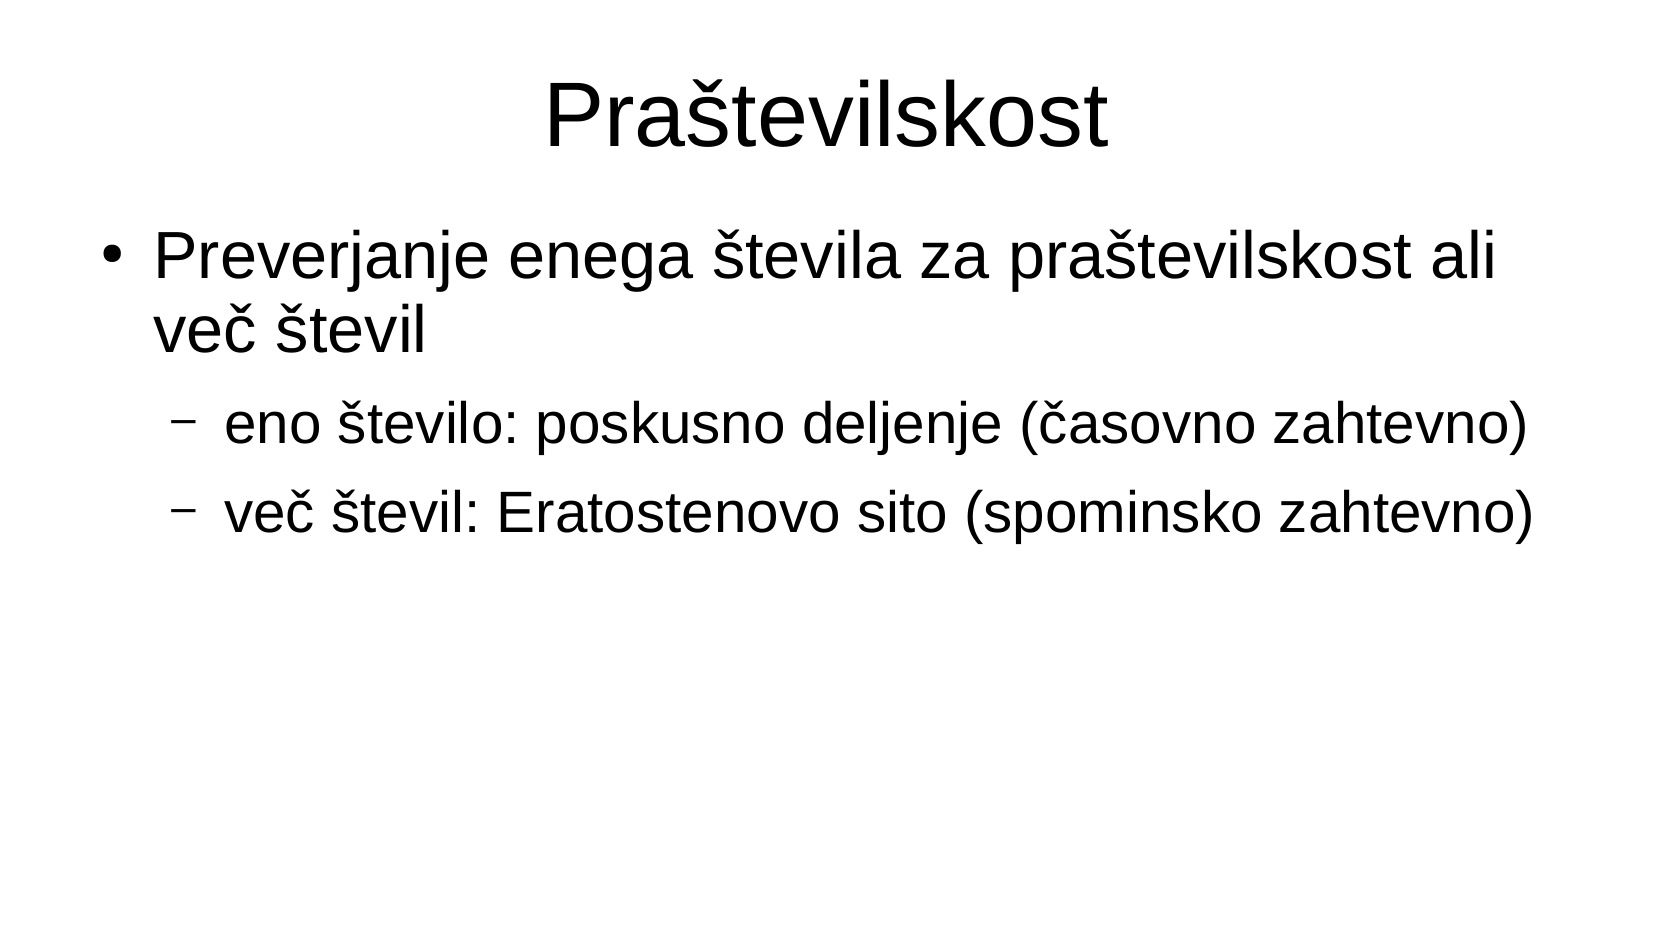

# Praštevilskost
Preverjanje enega števila za praštevilskost ali več števil
eno število: poskusno deljenje (časovno zahtevno)
več števil: Eratostenovo sito (spominsko zahtevno)